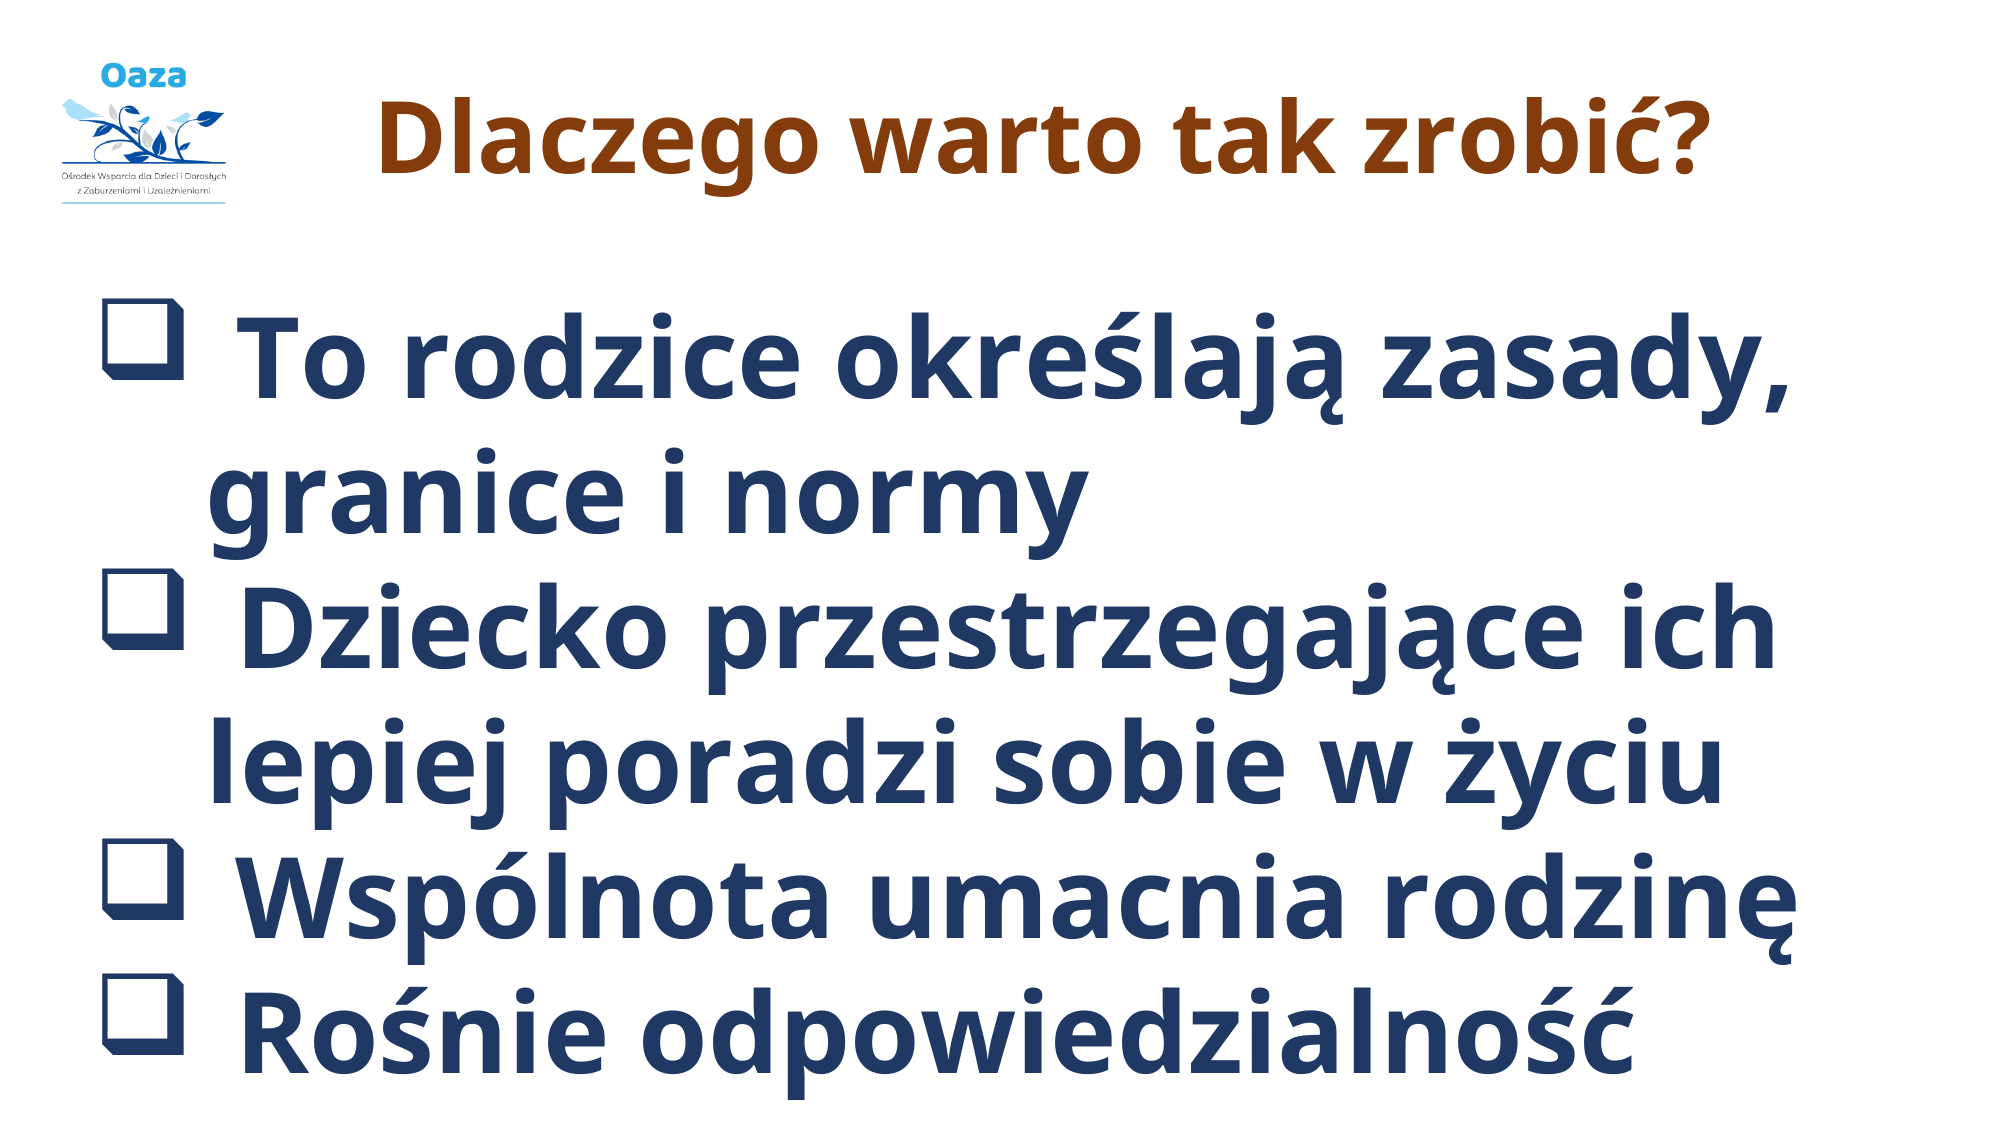

Dlaczego warto tak zrobić?
 To rodzice określają zasady, granice i normy
 Dziecko przestrzegające ich lepiej poradzi sobie w życiu
 Wspólnota umacnia rodzinę
 Rośnie odpowiedzialność